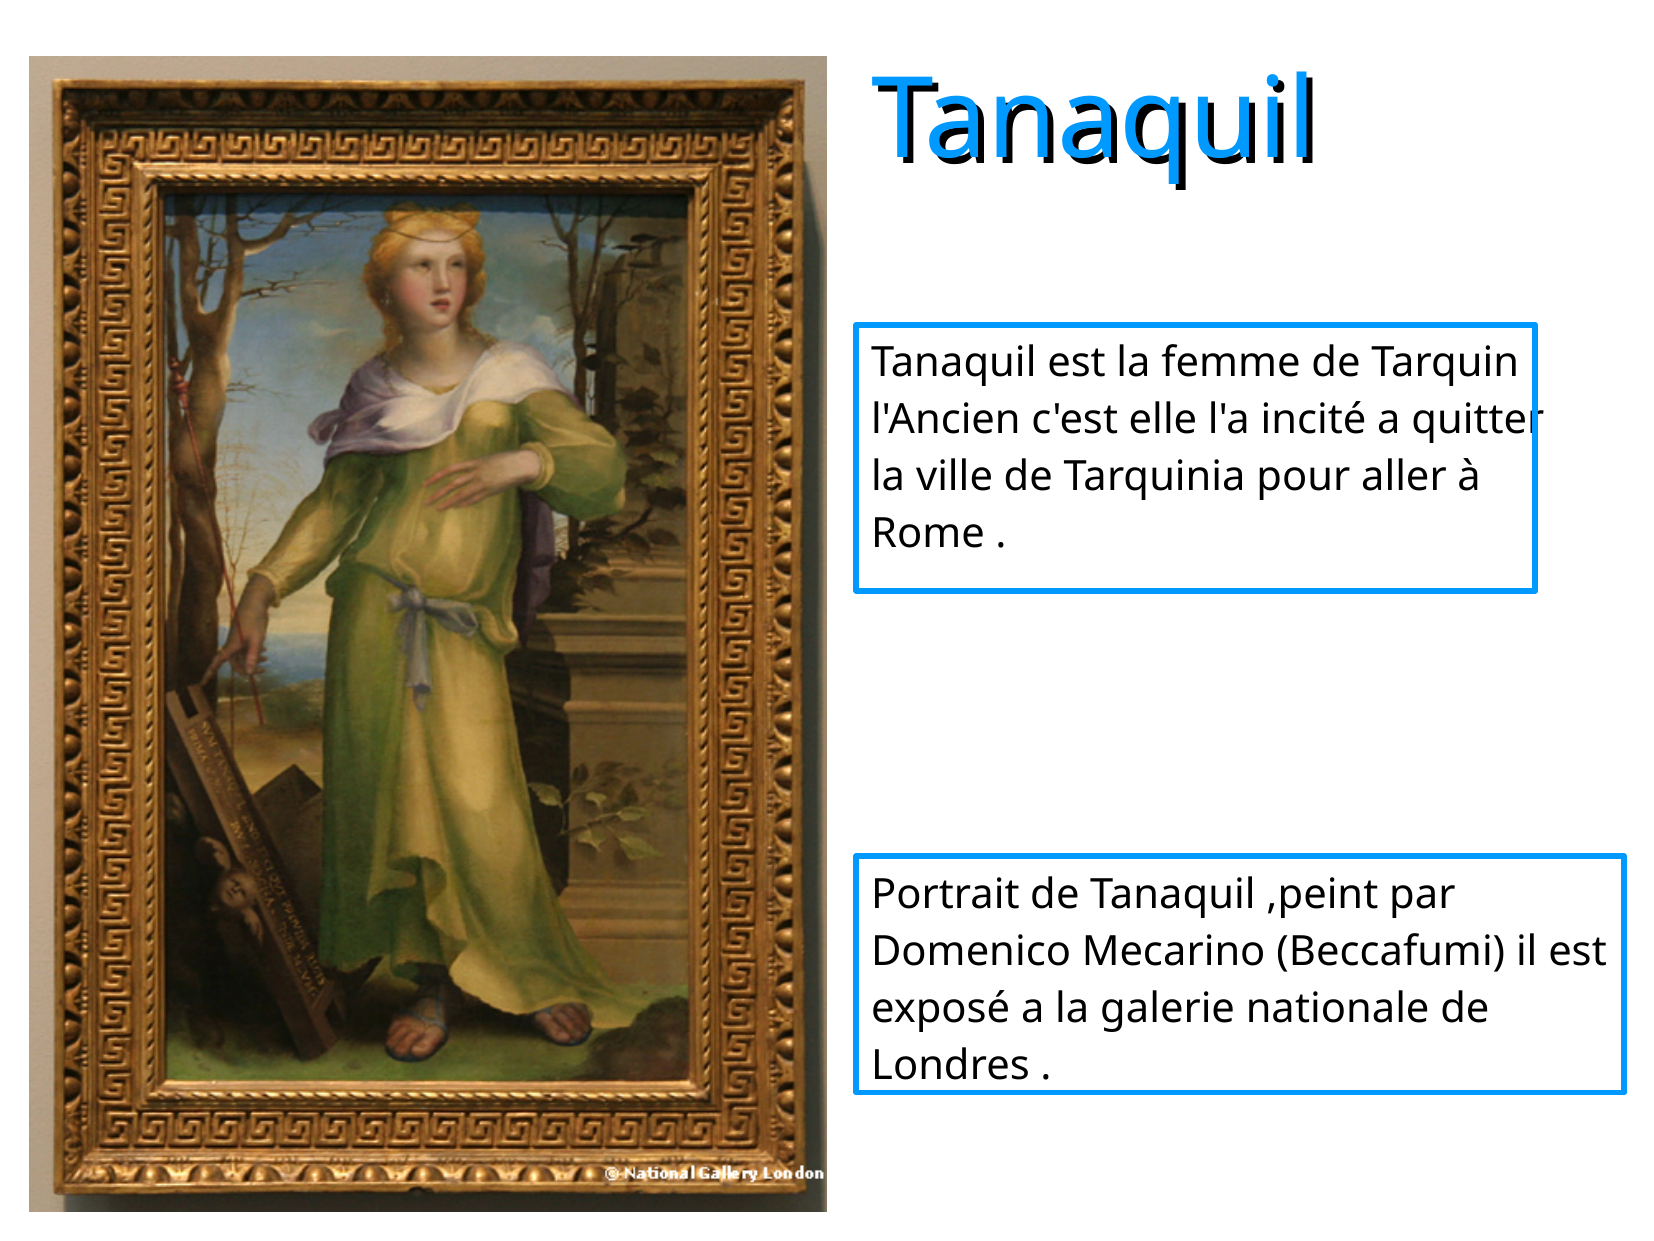

Tanaquil
Tanaquil est la femme de Tarquin l'Ancien c'est elle l'a incité a quitter la ville de Tarquinia pour aller à Rome .
Portrait de Tanaquil ,peint par Domenico Mecarino (Beccafumi) il est exposé a la galerie nationale de Londres .